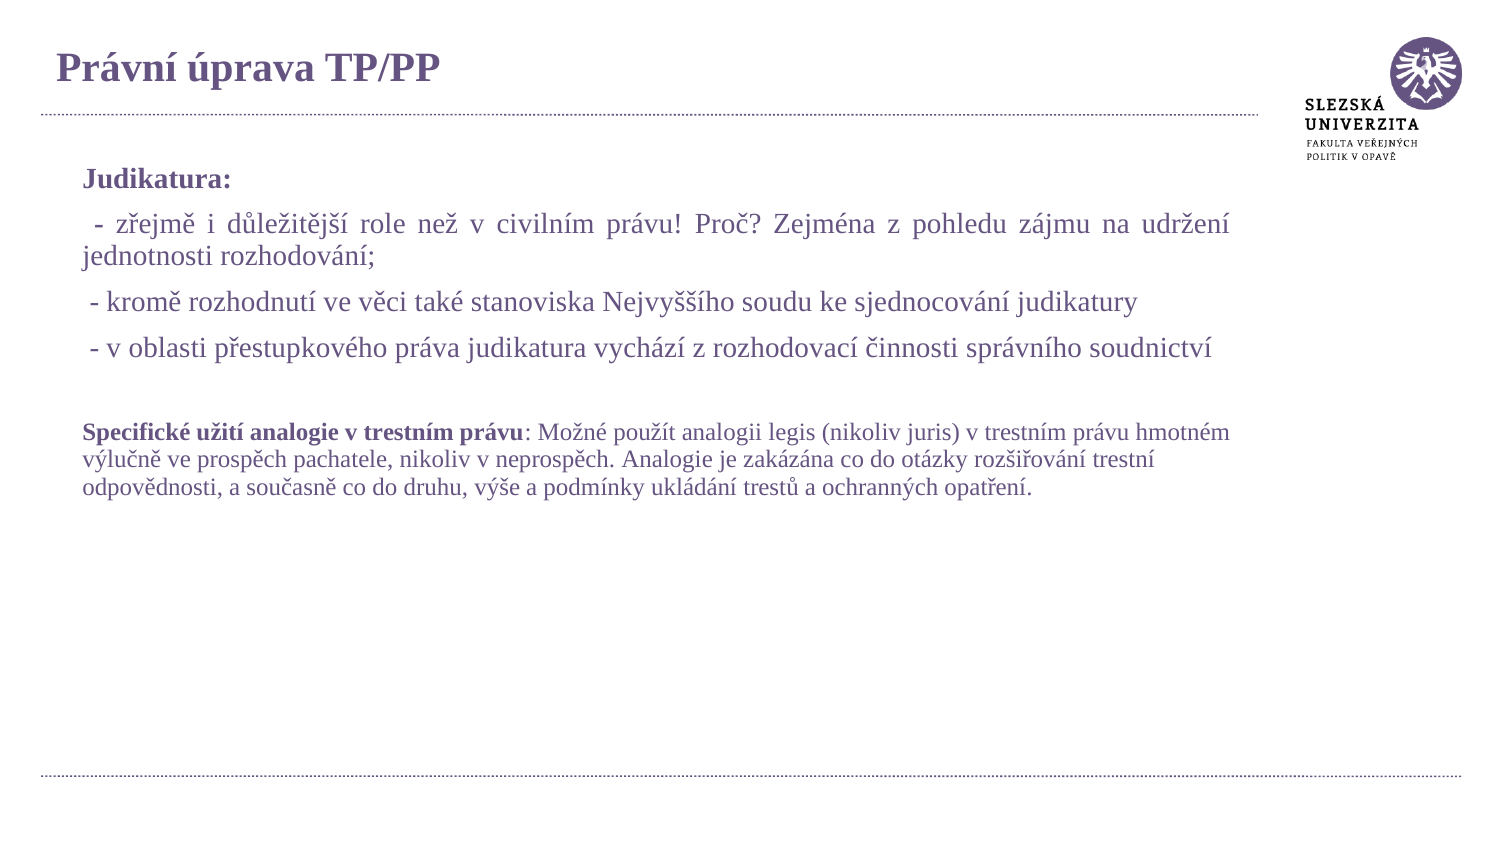

# Právní úprava TP/PP
Judikatura:
 - zřejmě i důležitější role než v civilním právu! Proč? Zejména z pohledu zájmu na udržení jednotnosti rozhodování;
 - kromě rozhodnutí ve věci také stanoviska Nejvyššího soudu ke sjednocování judikatury
 - v oblasti přestupkového práva judikatura vychází z rozhodovací činnosti správního soudnictví
Specifické užití analogie v trestním právu: Možné použít analogii legis (nikoliv juris) v trestním právu hmotném výlučně ve prospěch pachatele, nikoliv v neprospěch. Analogie je zakázána co do otázky rozšiřování trestní odpovědnosti, a současně co do druhu, výše a podmínky ukládání trestů a ochranných opatření.